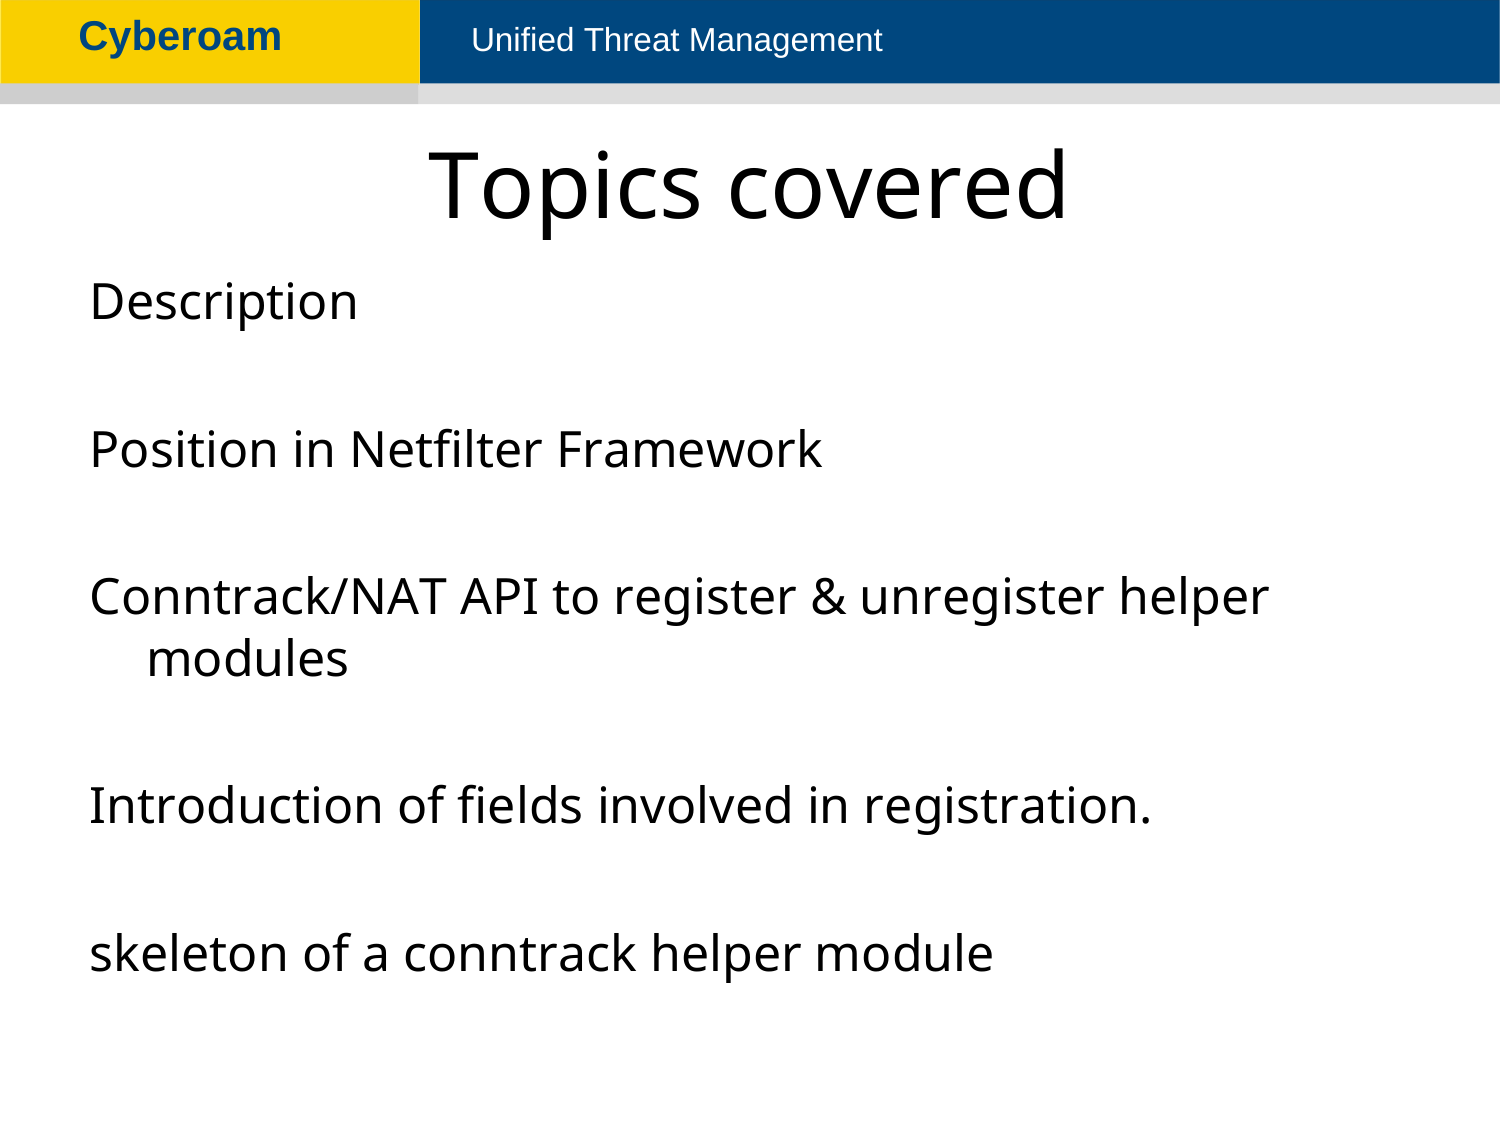

# Topics covered
Description
Position in Netfilter Framework
Conntrack/NAT API to register & unregister helper modules
Introduction of fields involved in registration.
skeleton of a conntrack helper module